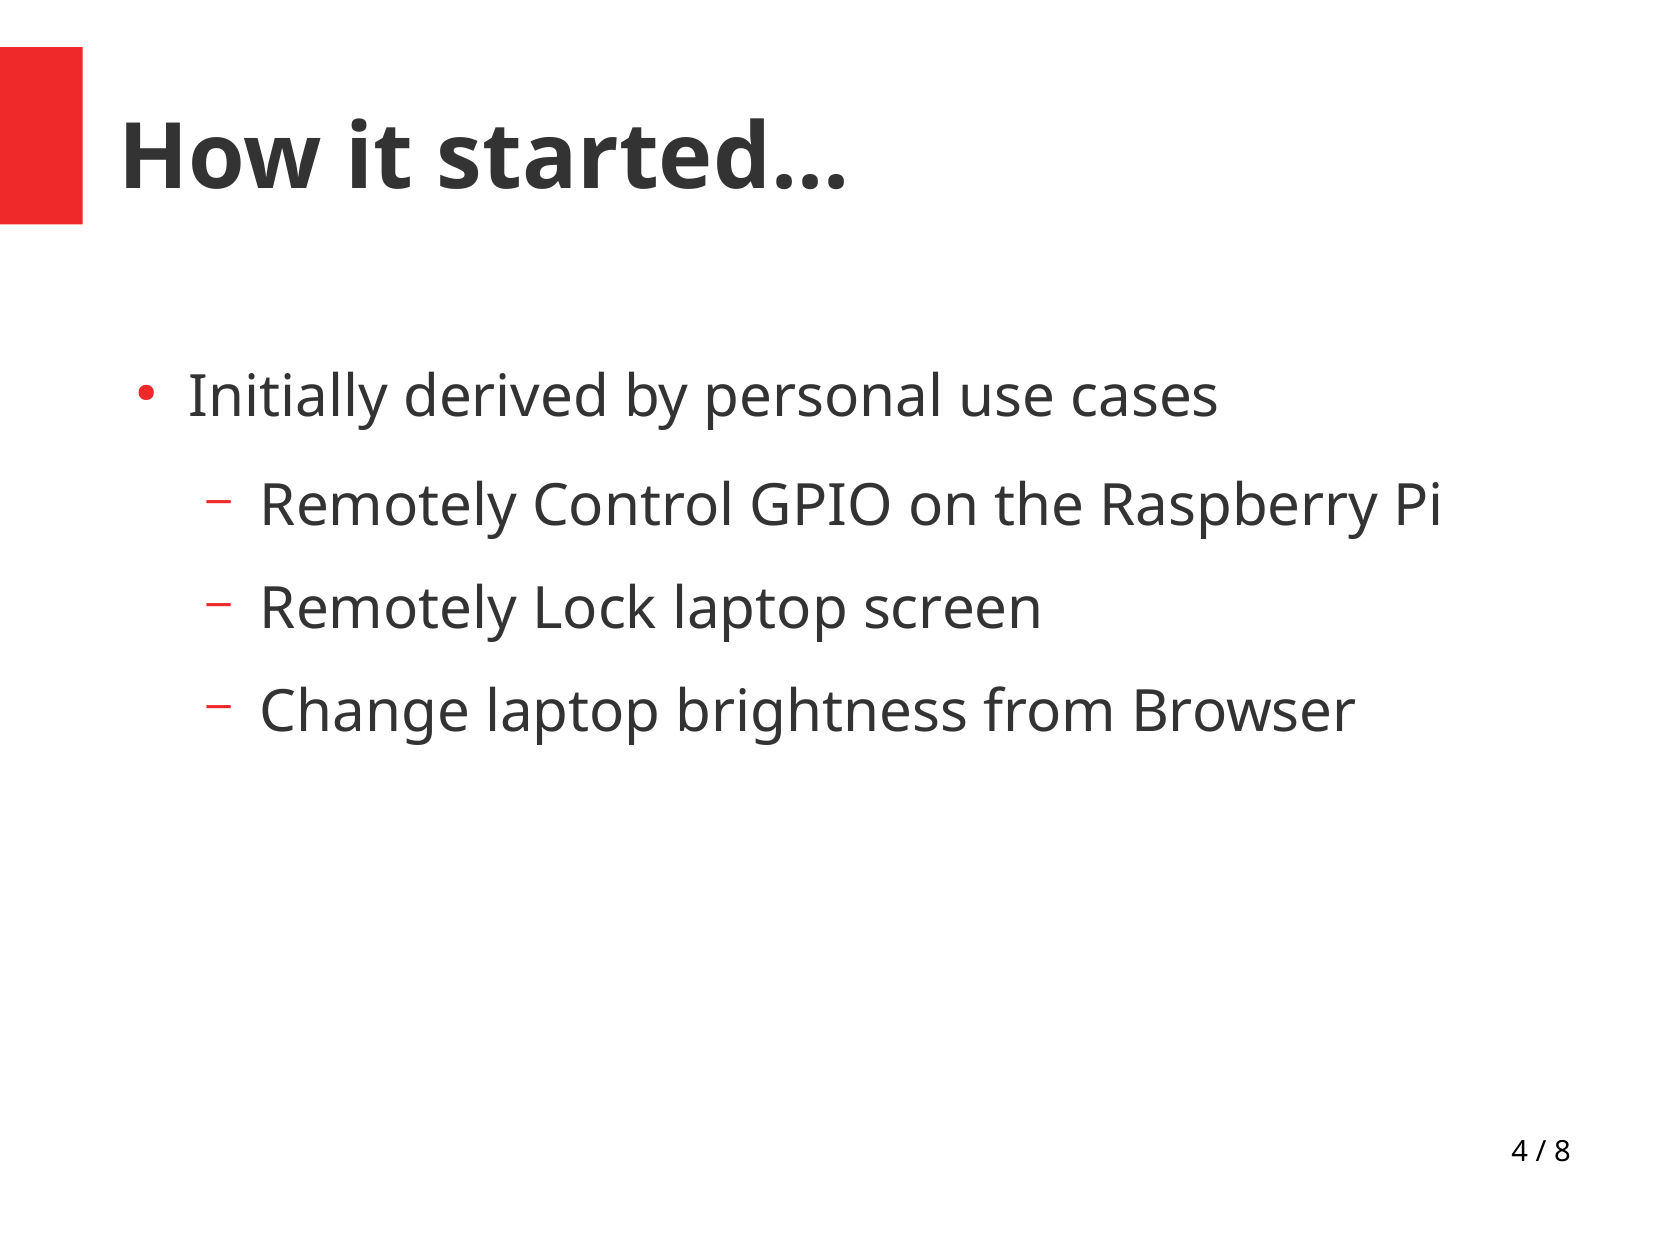

# How it started...
Initially derived by personal use cases
Remotely Control GPIO on the Raspberry Pi
Remotely Lock laptop screen
Change laptop brightness from Browser
4